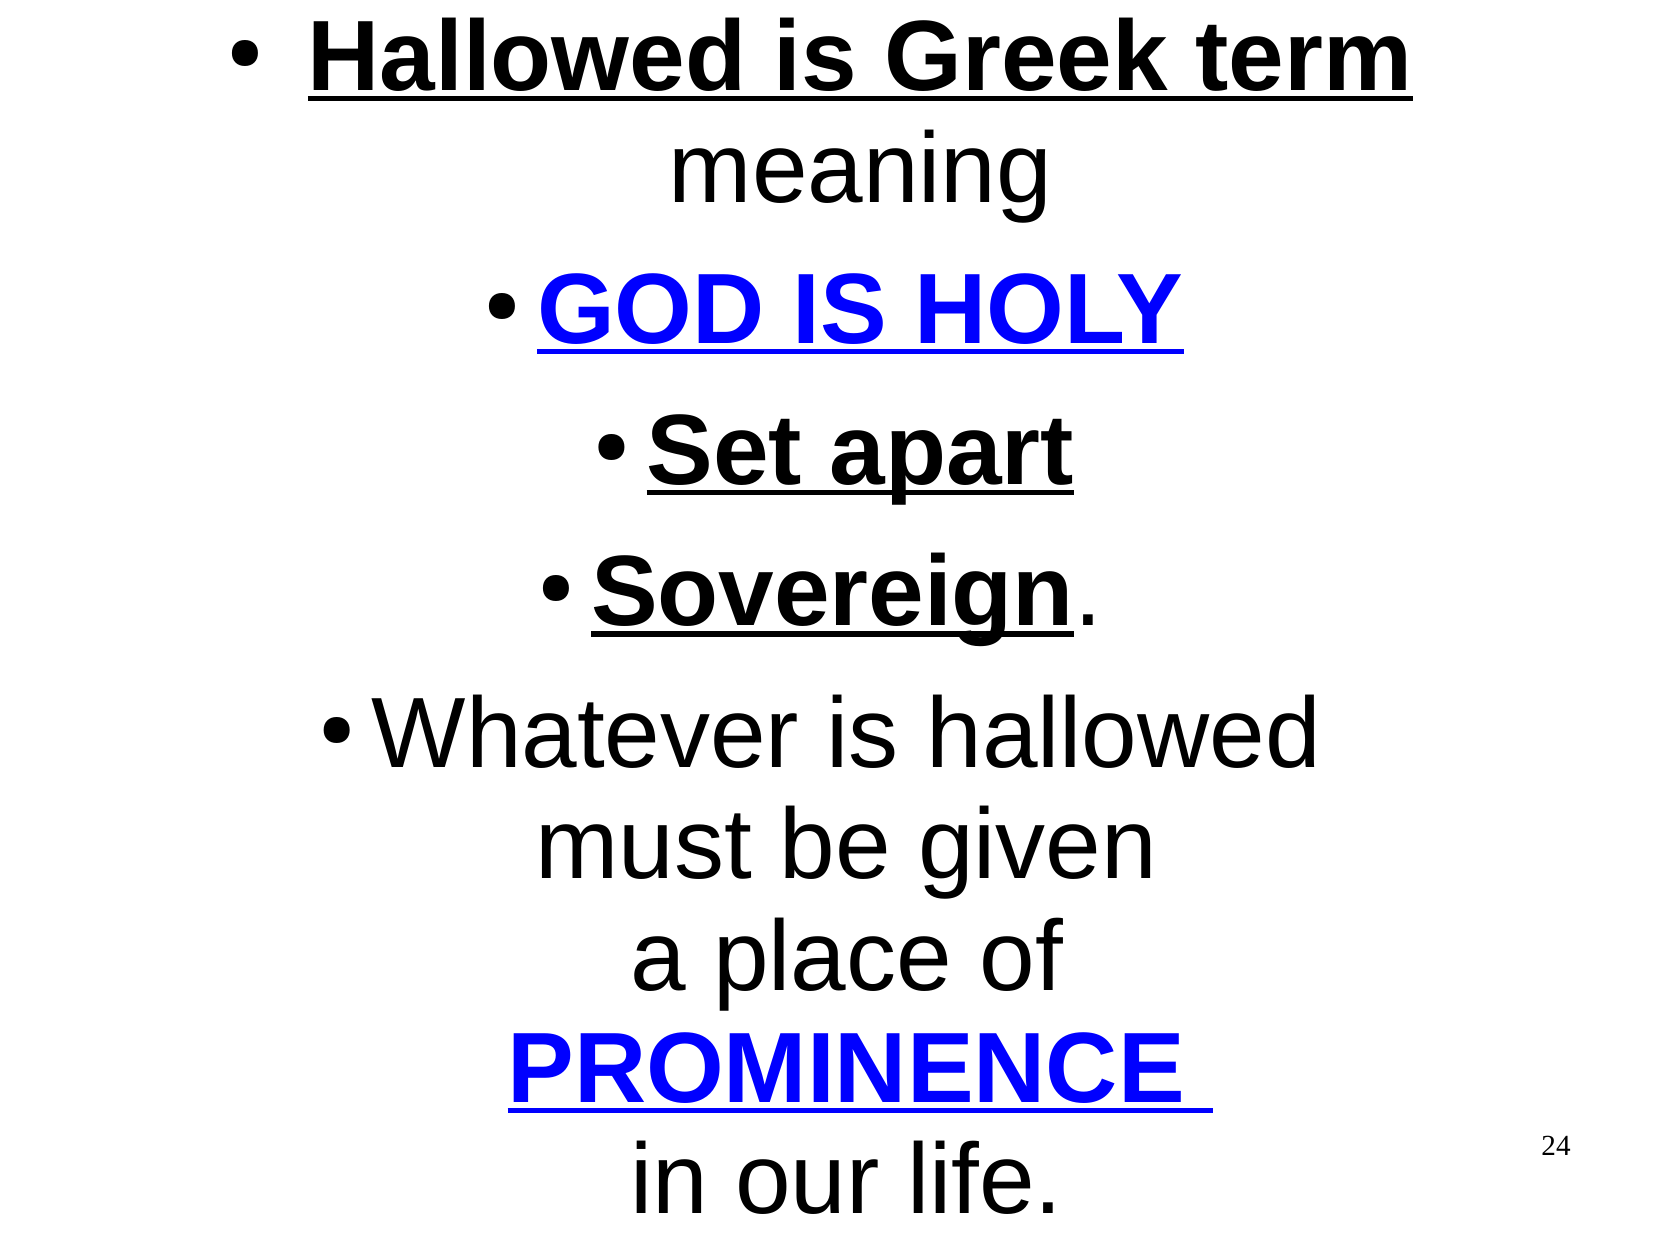

# Hallowed is Greek term meaning
GOD IS HOLY
Set apart
Sovereign.
Whatever is hallowed
must be given
a place of 
PROMINENCE 
in our life.
24